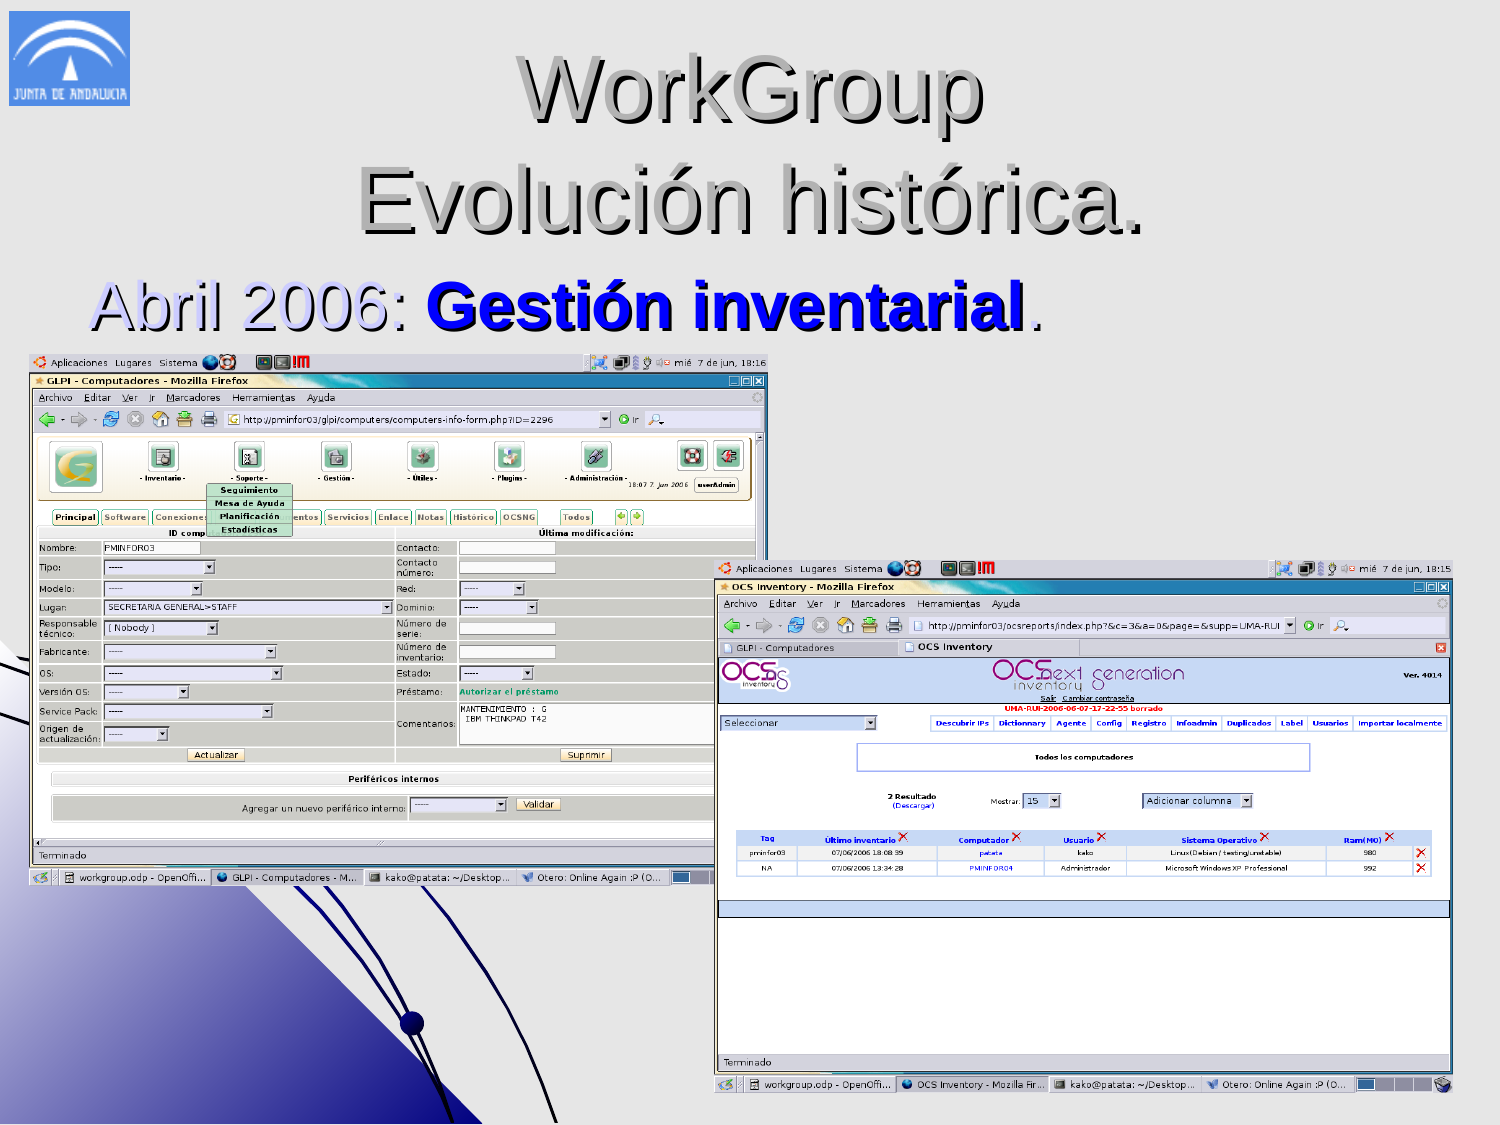

# WorkGroup Evolución histórica.
Abril 2006: Gestión inventarial.
15